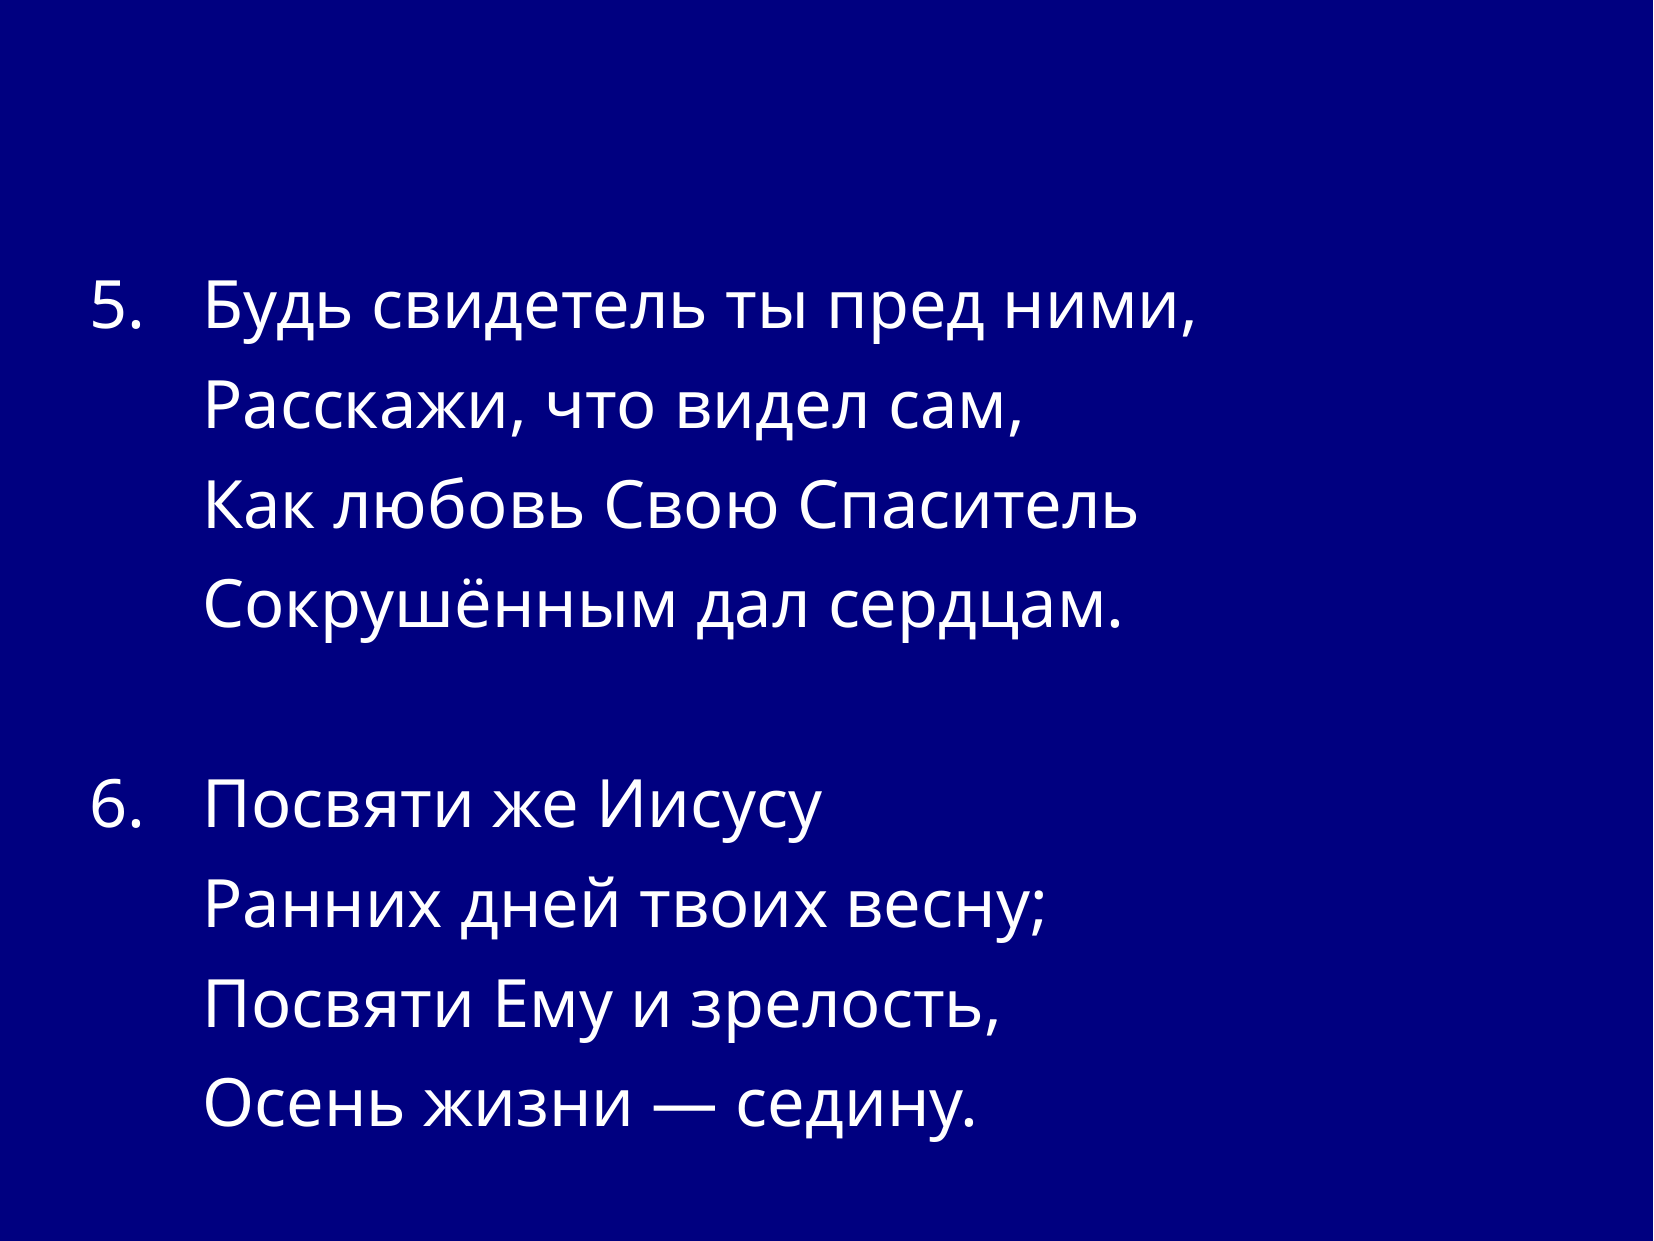

5.	Будь свидетель ты пред ними,
	Расскажи, что видел сам,
	Как любовь Свою Спаситель
	Сокрушённым дал сердцам.
6.	Посвяти же Иисусу
	Ранних дней твоих весну;
	Посвяти Ему и зрелость,
	Осень жизни — седину.